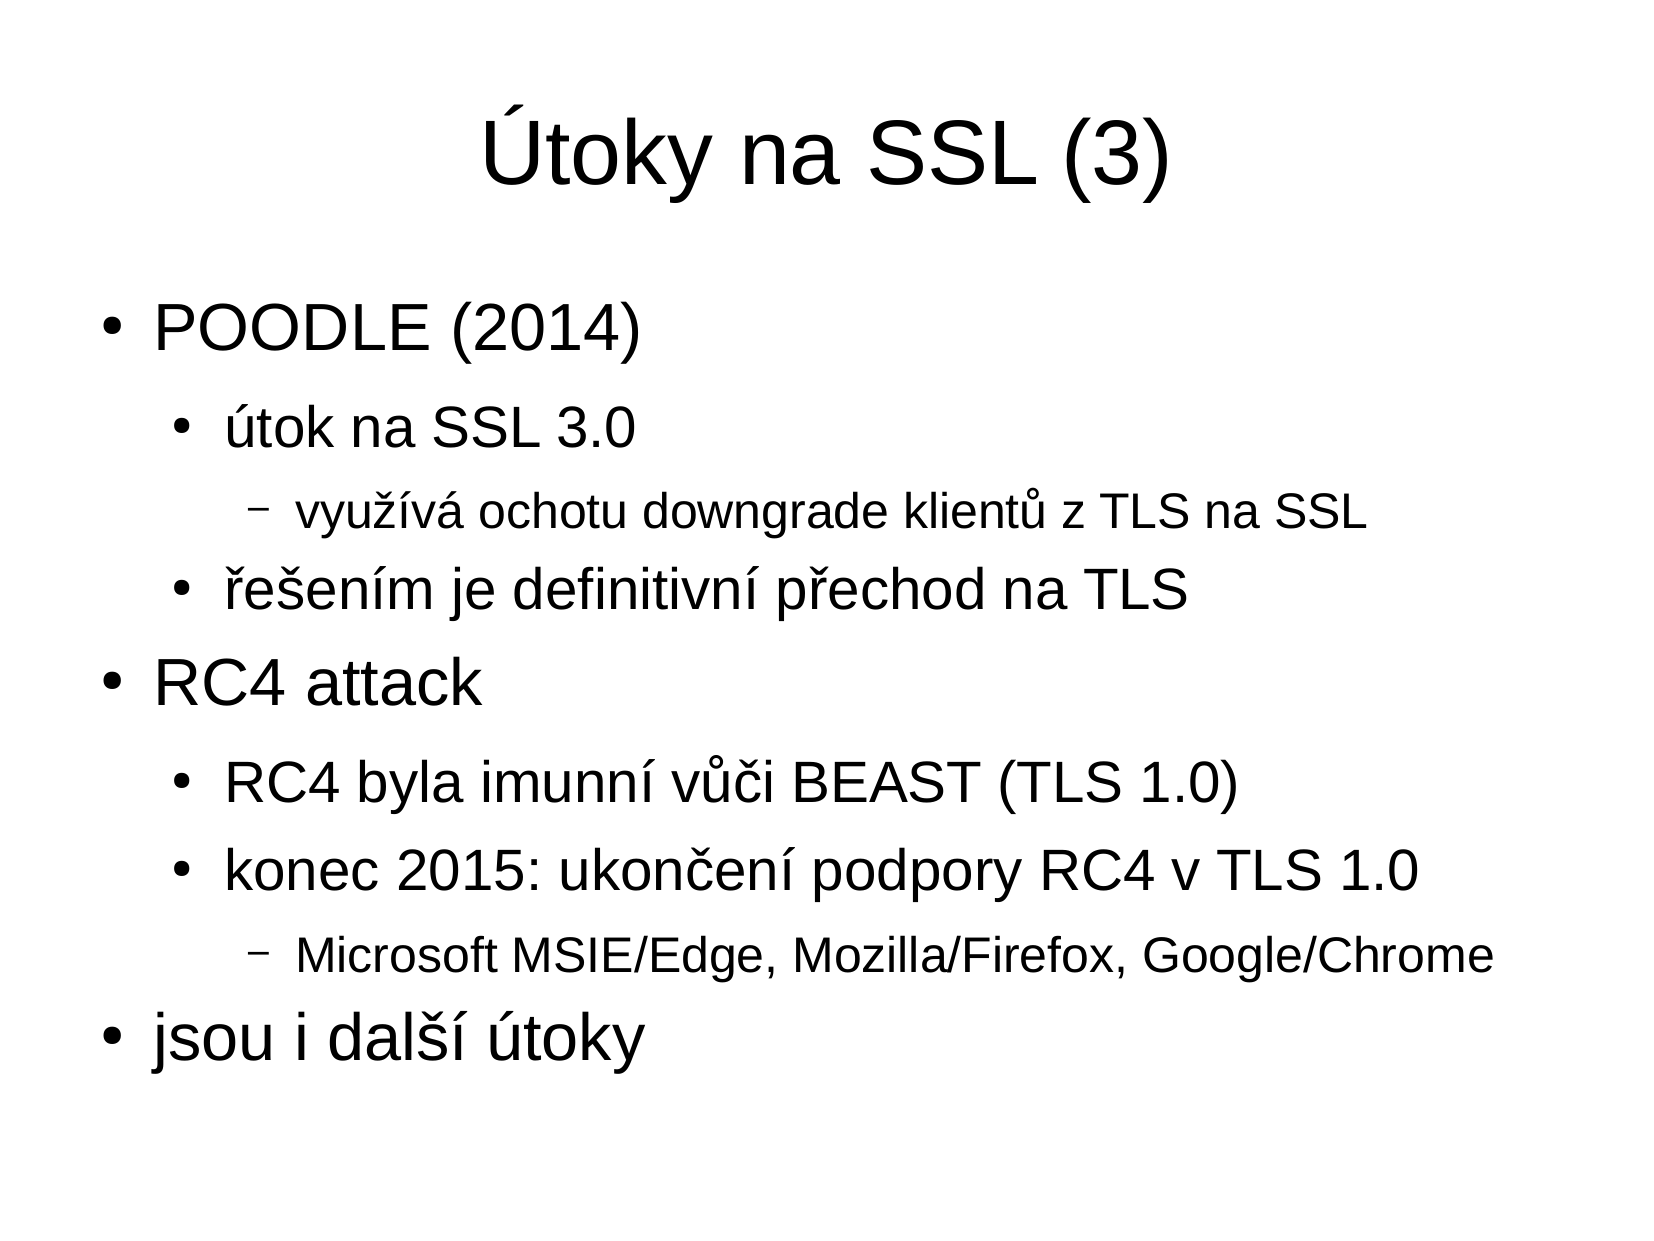

# Útoky na SSL (3)
POODLE (2014)
útok na SSL 3.0
využívá ochotu downgrade klientů z TLS na SSL
řešením je definitivní přechod na TLS
RC4 attack
RC4 byla imunní vůči BEAST (TLS 1.0)
konec 2015: ukončení podpory RC4 v TLS 1.0
Microsoft MSIE/Edge, Mozilla/Firefox, Google/Chrome
jsou i další útoky